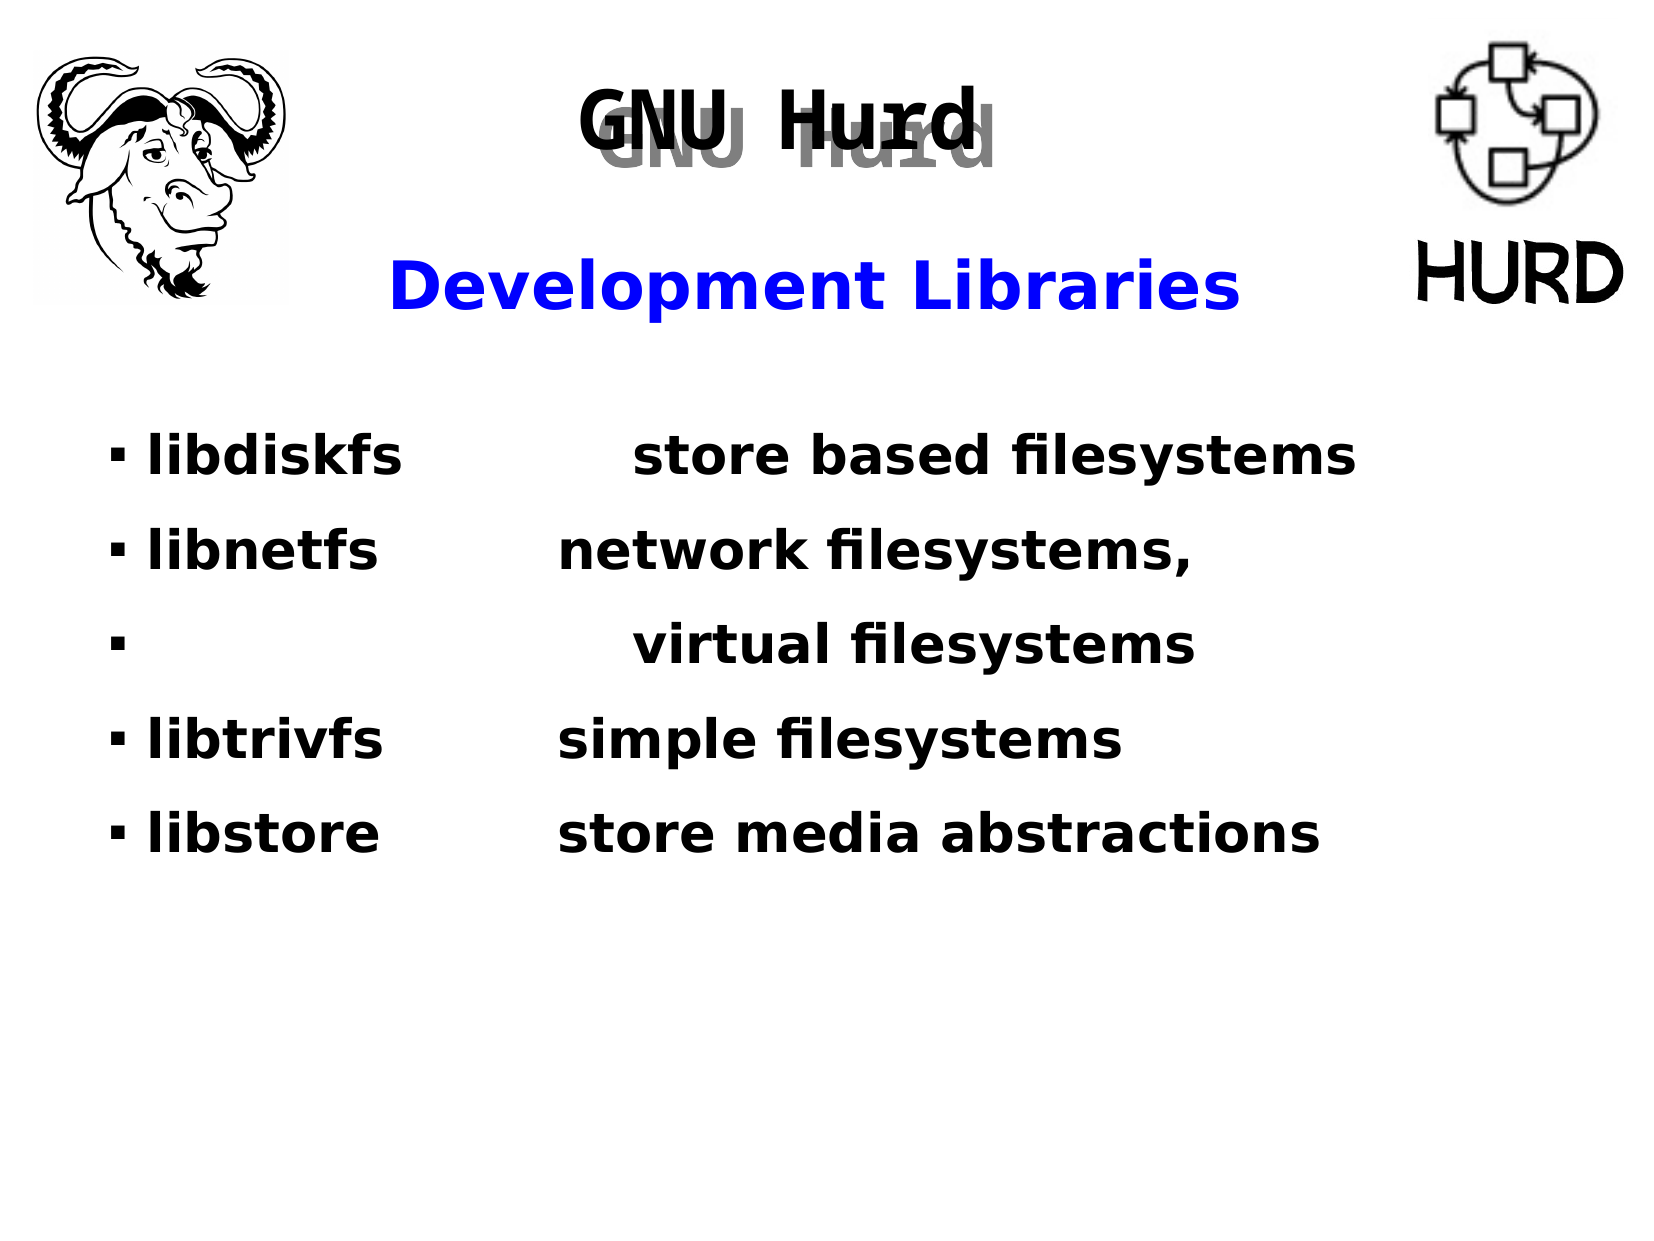

GNU Hurd
Development Libraries
libdiskfs 			store based filesystems
libnetfs 			network filesystems,
						virtual filesystems
libtrivfs 			simple filesystems
libstore			store media abstractions